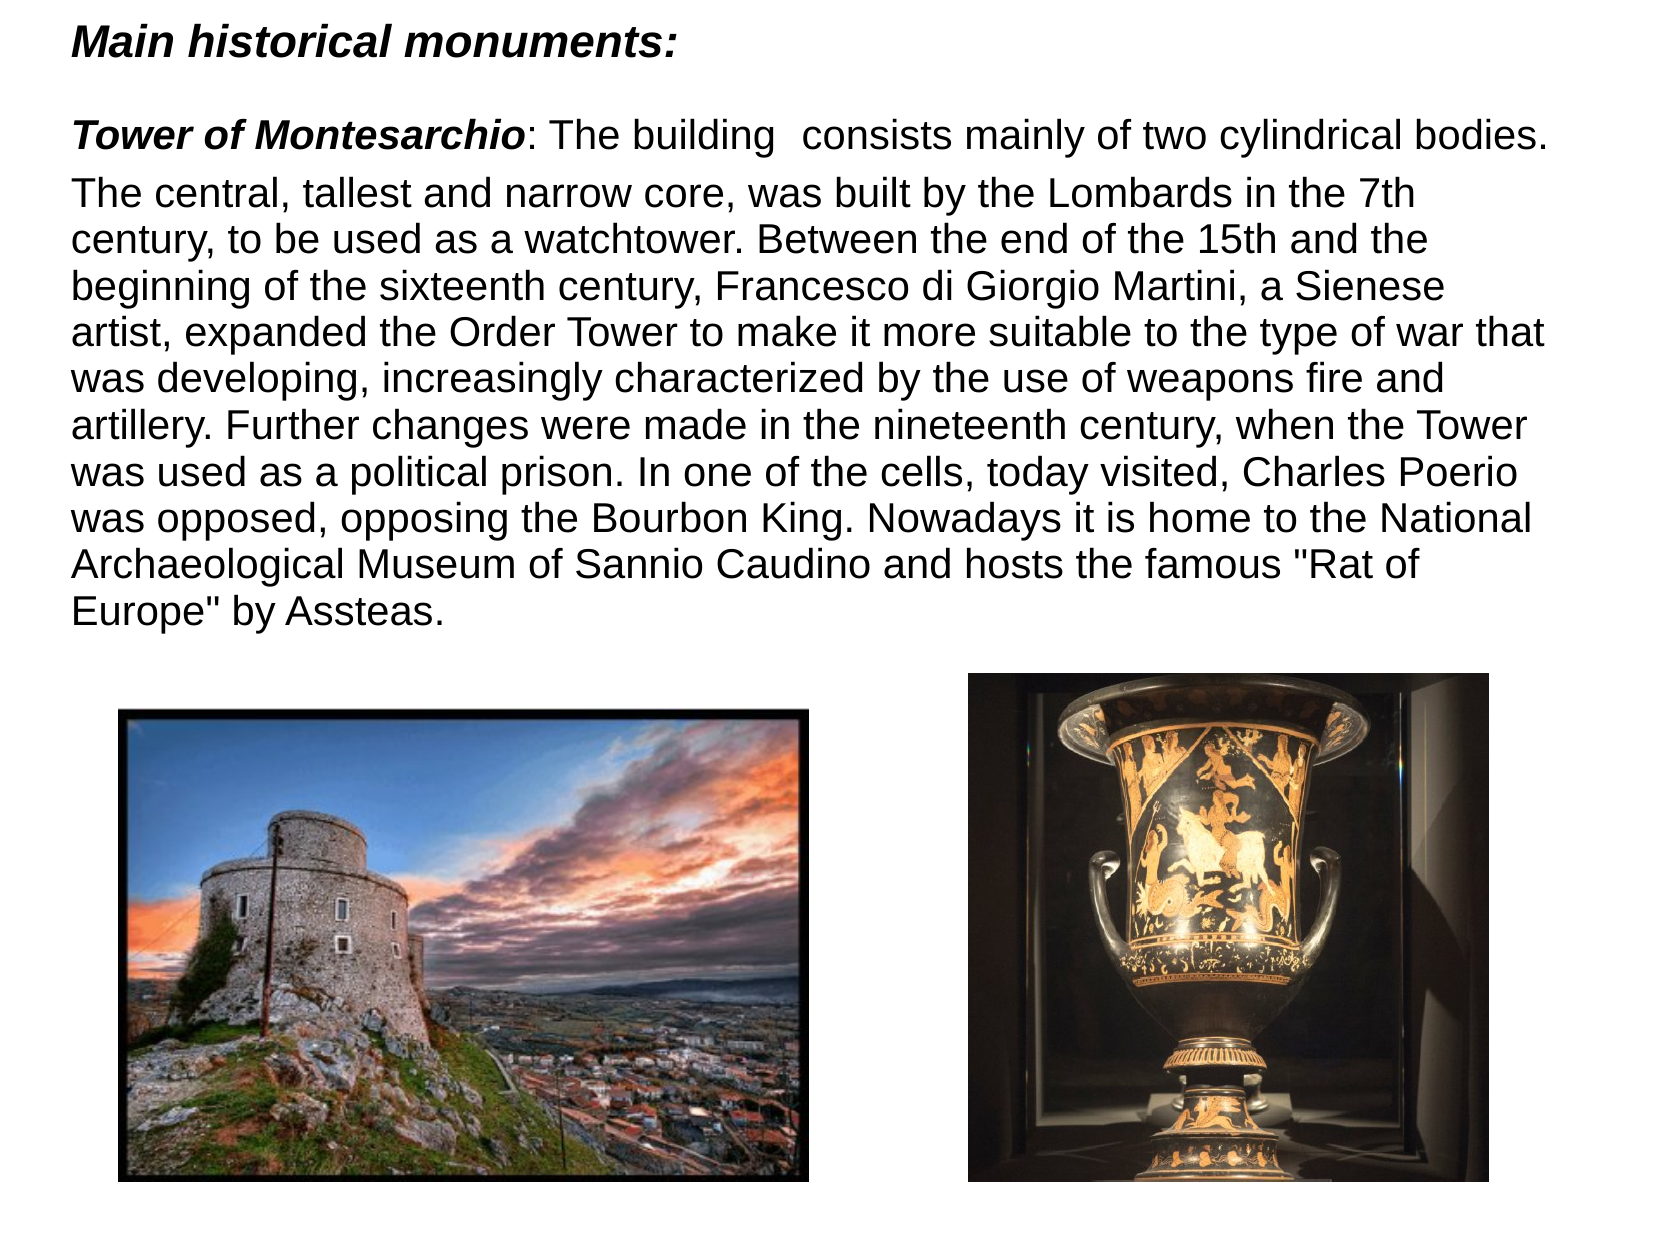

# Main historical monuments: Tower of Montesarchio: The building consists mainly of two cylindrical bodies. The central, tallest and narrow core, was built by the Lombards in the 7th century, to be used as a watchtower. Between the end of the 15th and the beginning of the sixteenth century, Francesco di Giorgio Martini, a Sienese artist, expanded the Order Tower to make it more suitable to the type of war that was developing, increasingly characterized by the use of weapons fire and artillery. Further changes were made in the nineteenth century, when the Tower was used as a political prison. In one of the cells, today visited, Charles Poerio was opposed, opposing the Bourbon King. Nowadays it is home to the National Archaeological Museum of Sannio Caudino and hosts the famous "Rat of Europe" by Assteas.